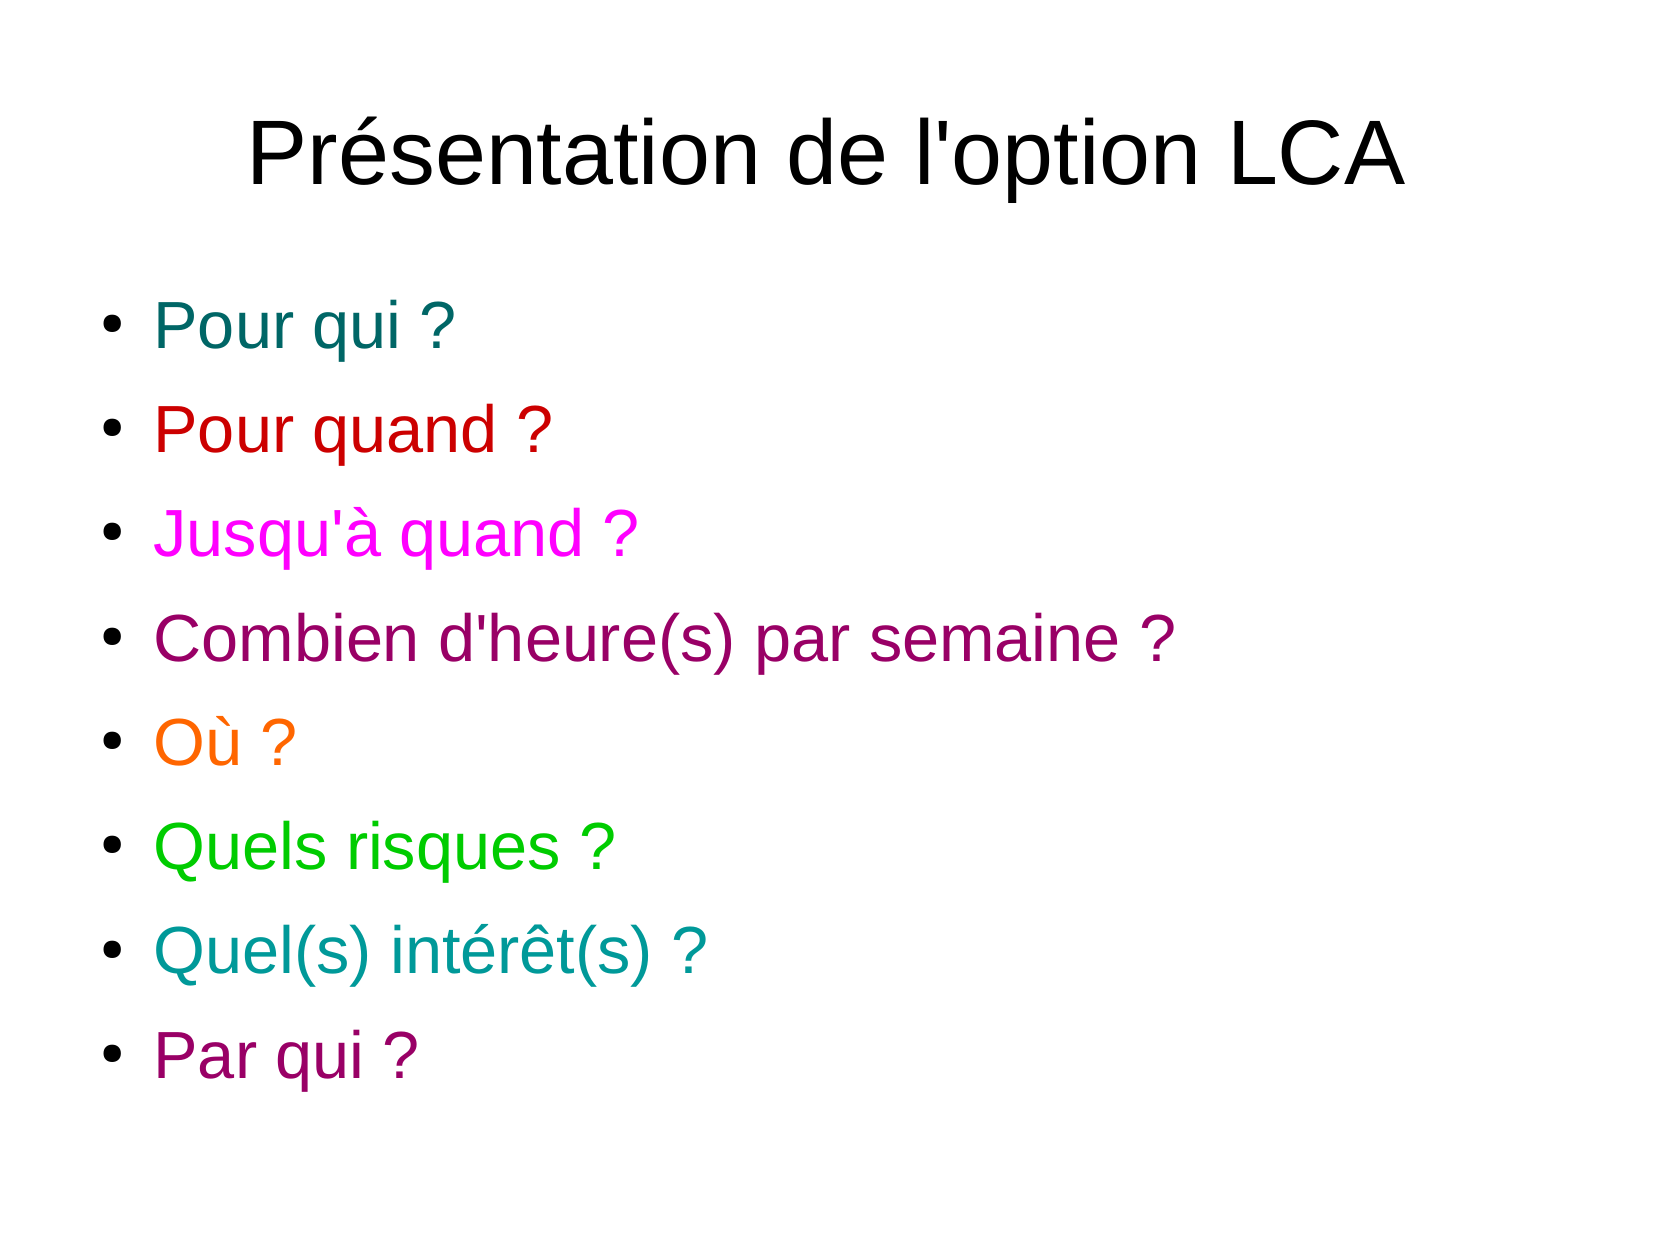

# Présentation de l'option LCA
Pour qui ?
Pour quand ?
Jusqu'à quand ?
Combien d'heure(s) par semaine ?
Où ?
Quels risques ?
Quel(s) intérêt(s) ?
Par qui ?